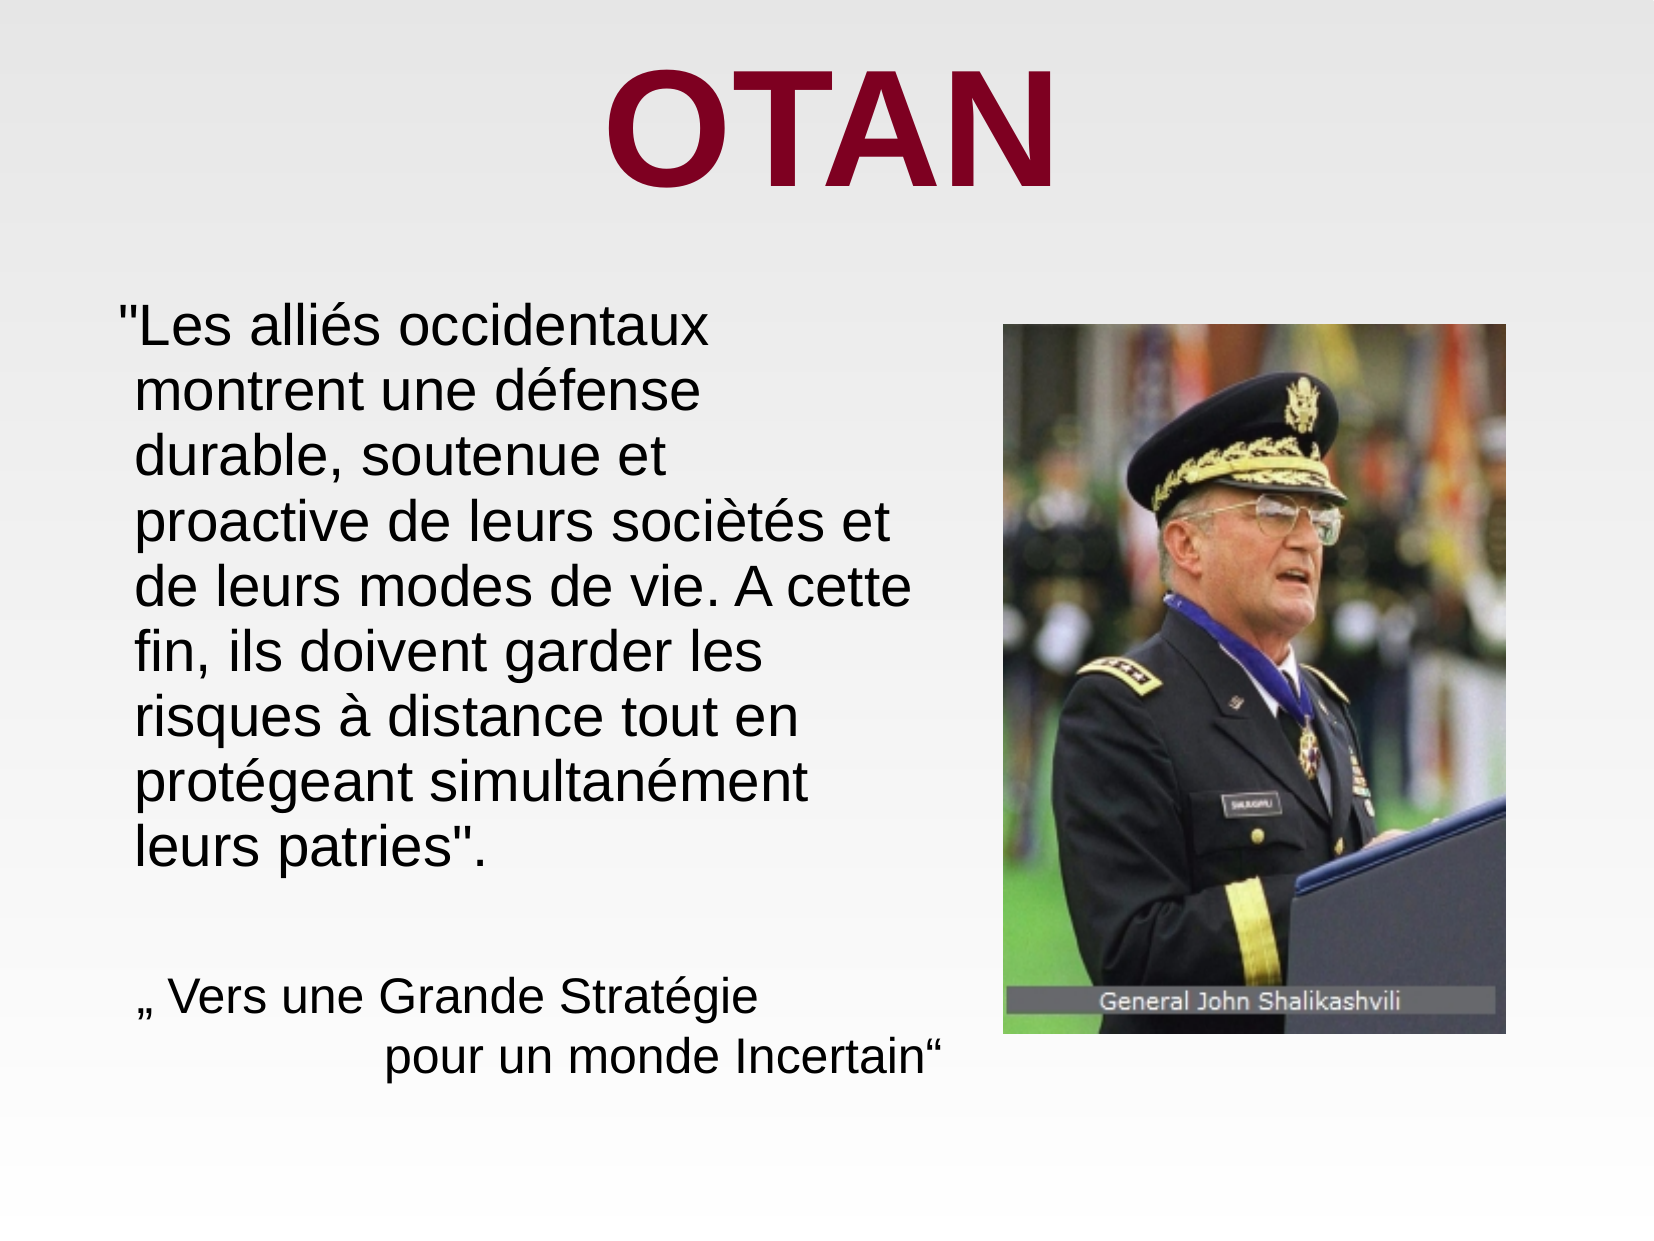

# OTAN
"Les alliés occidentaux
 montrent une défense
 durable, soutenue et
 proactive de leurs sociètés et
 de leurs modes de vie. A cette
 fin, ils doivent garder les
 risques à distance tout en
 protégeant simultanément
 leurs patries".
 „ Vers une Grande Stratégie
 pour un monde Incertain“